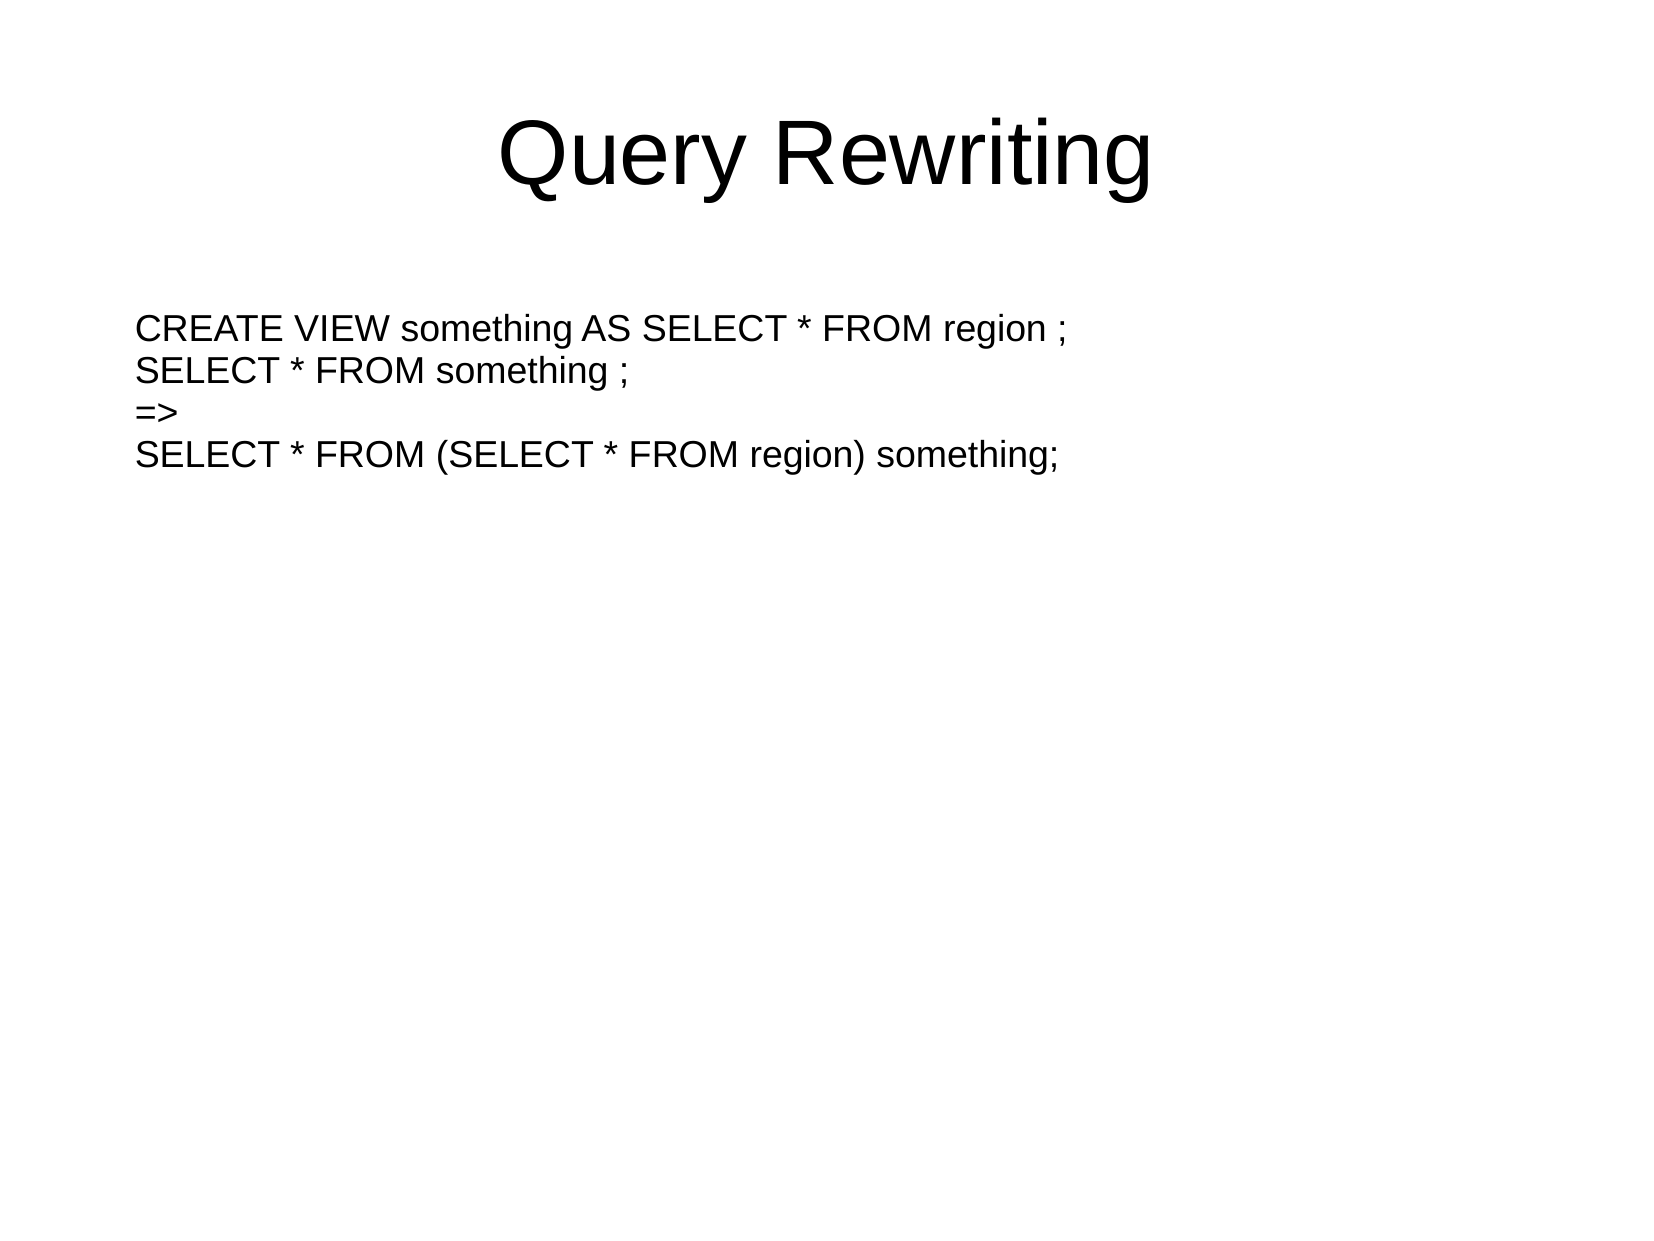

# Query Rewriting
CREATE VIEW something AS SELECT * FROM region ;
SELECT * FROM something ;
=>
SELECT * FROM (SELECT * FROM region) something;